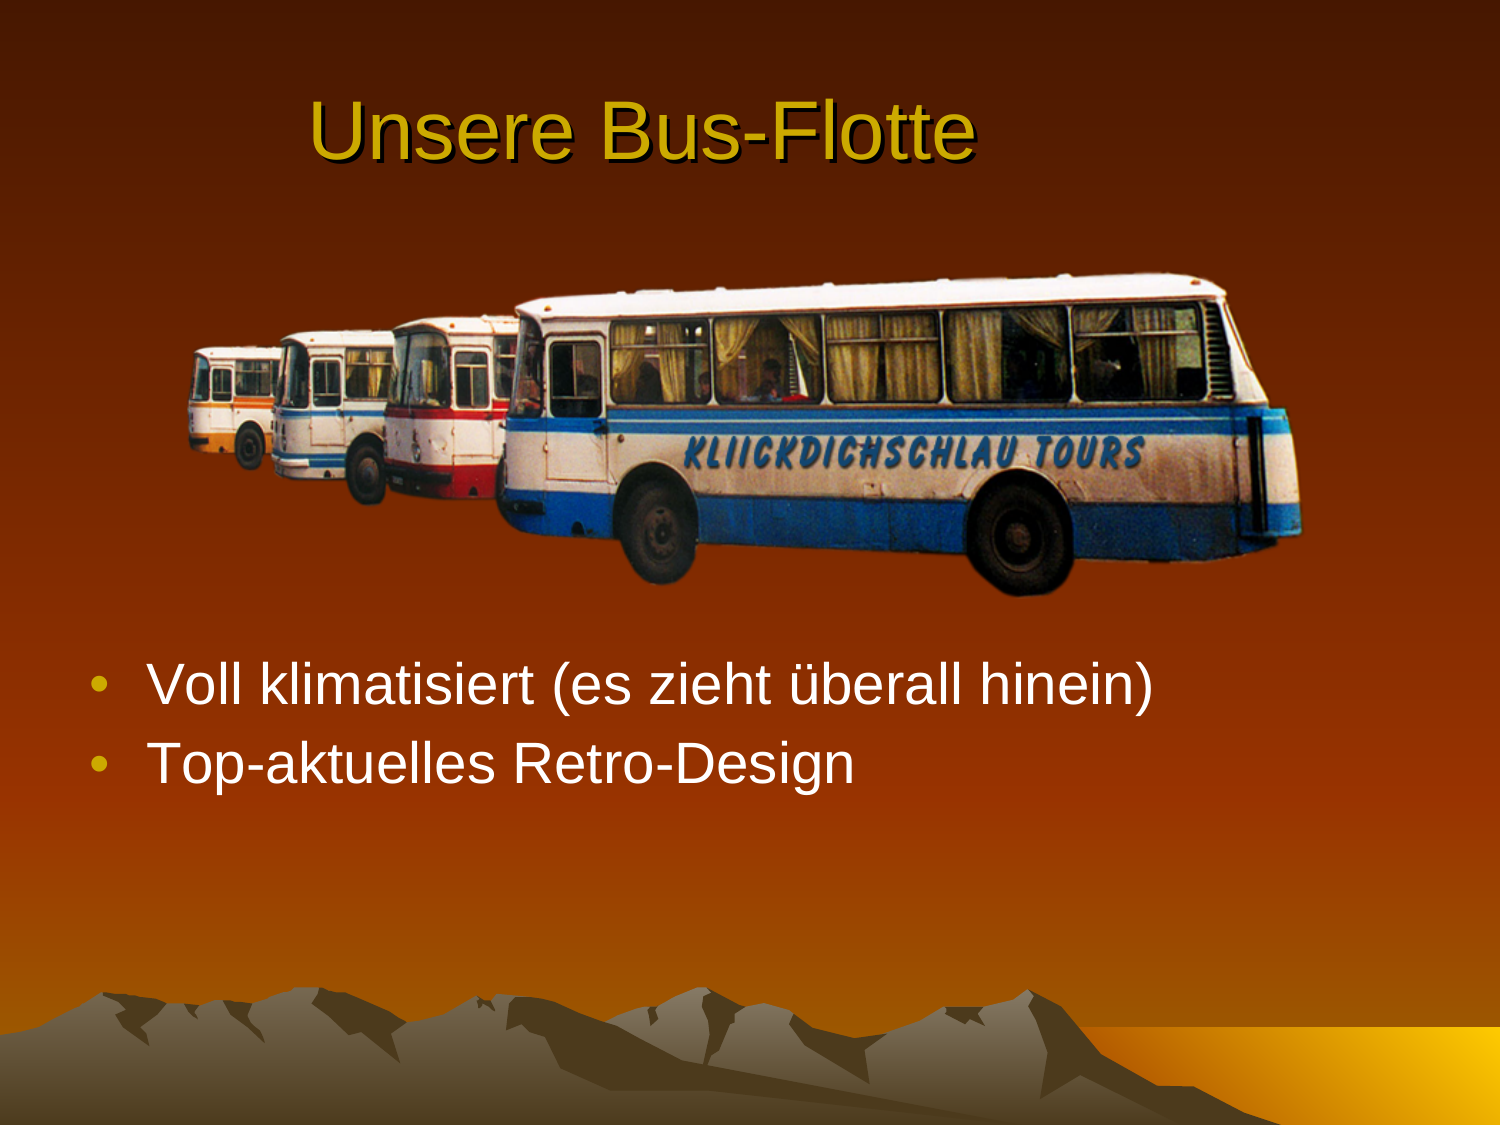

# Unsere Bus-Flotte
Voll klimatisiert (es zieht überall hinein)
Top-aktuelles Retro-Design